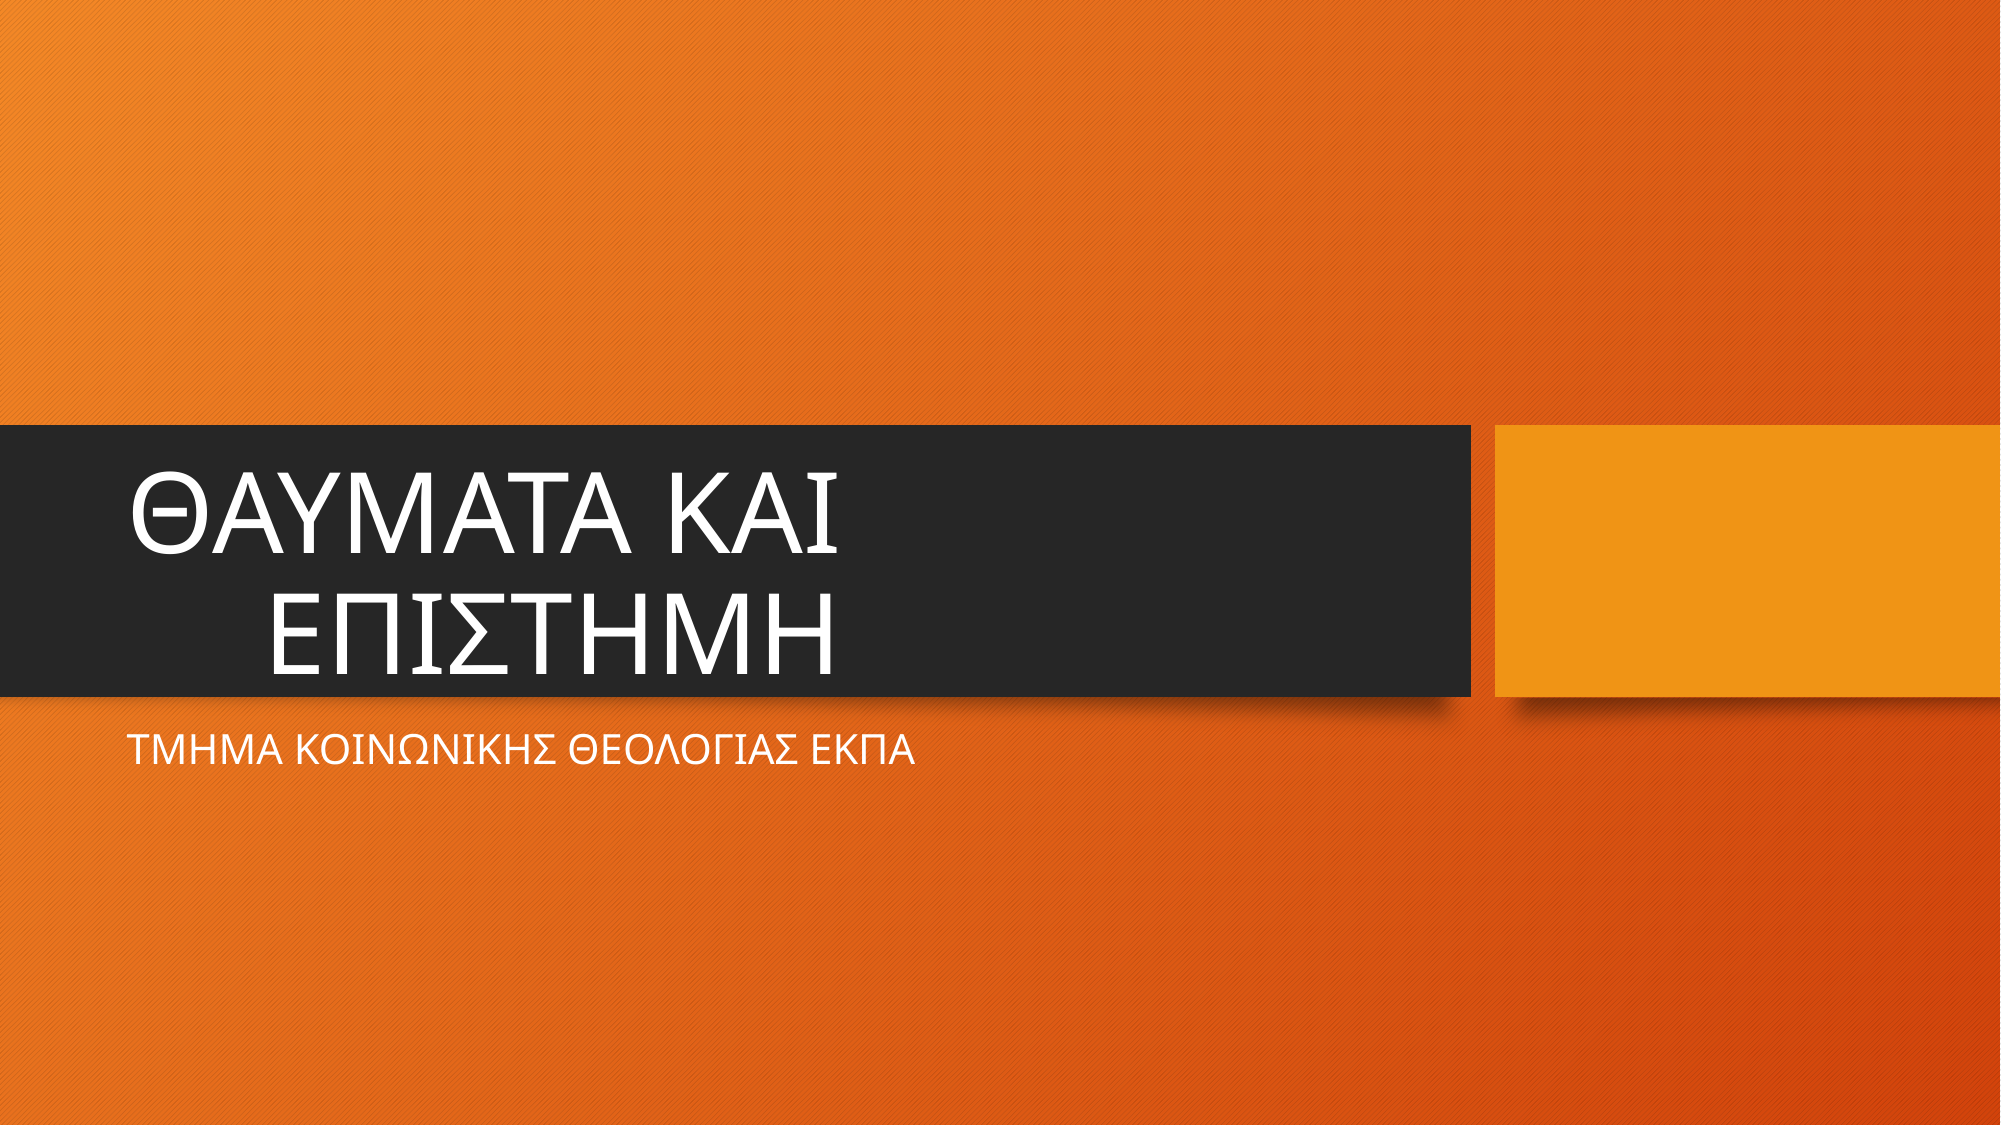

# ΘΑΥΜΑΤΑ ΚΑΙ ΕΠΙΣΤΗΜΗ
ΤΜΗΜΑ ΚΟΙΝΩΝΙΚΗΣ ΘΕΟΛΟΓΙΑΣ ΕΚΠΑ